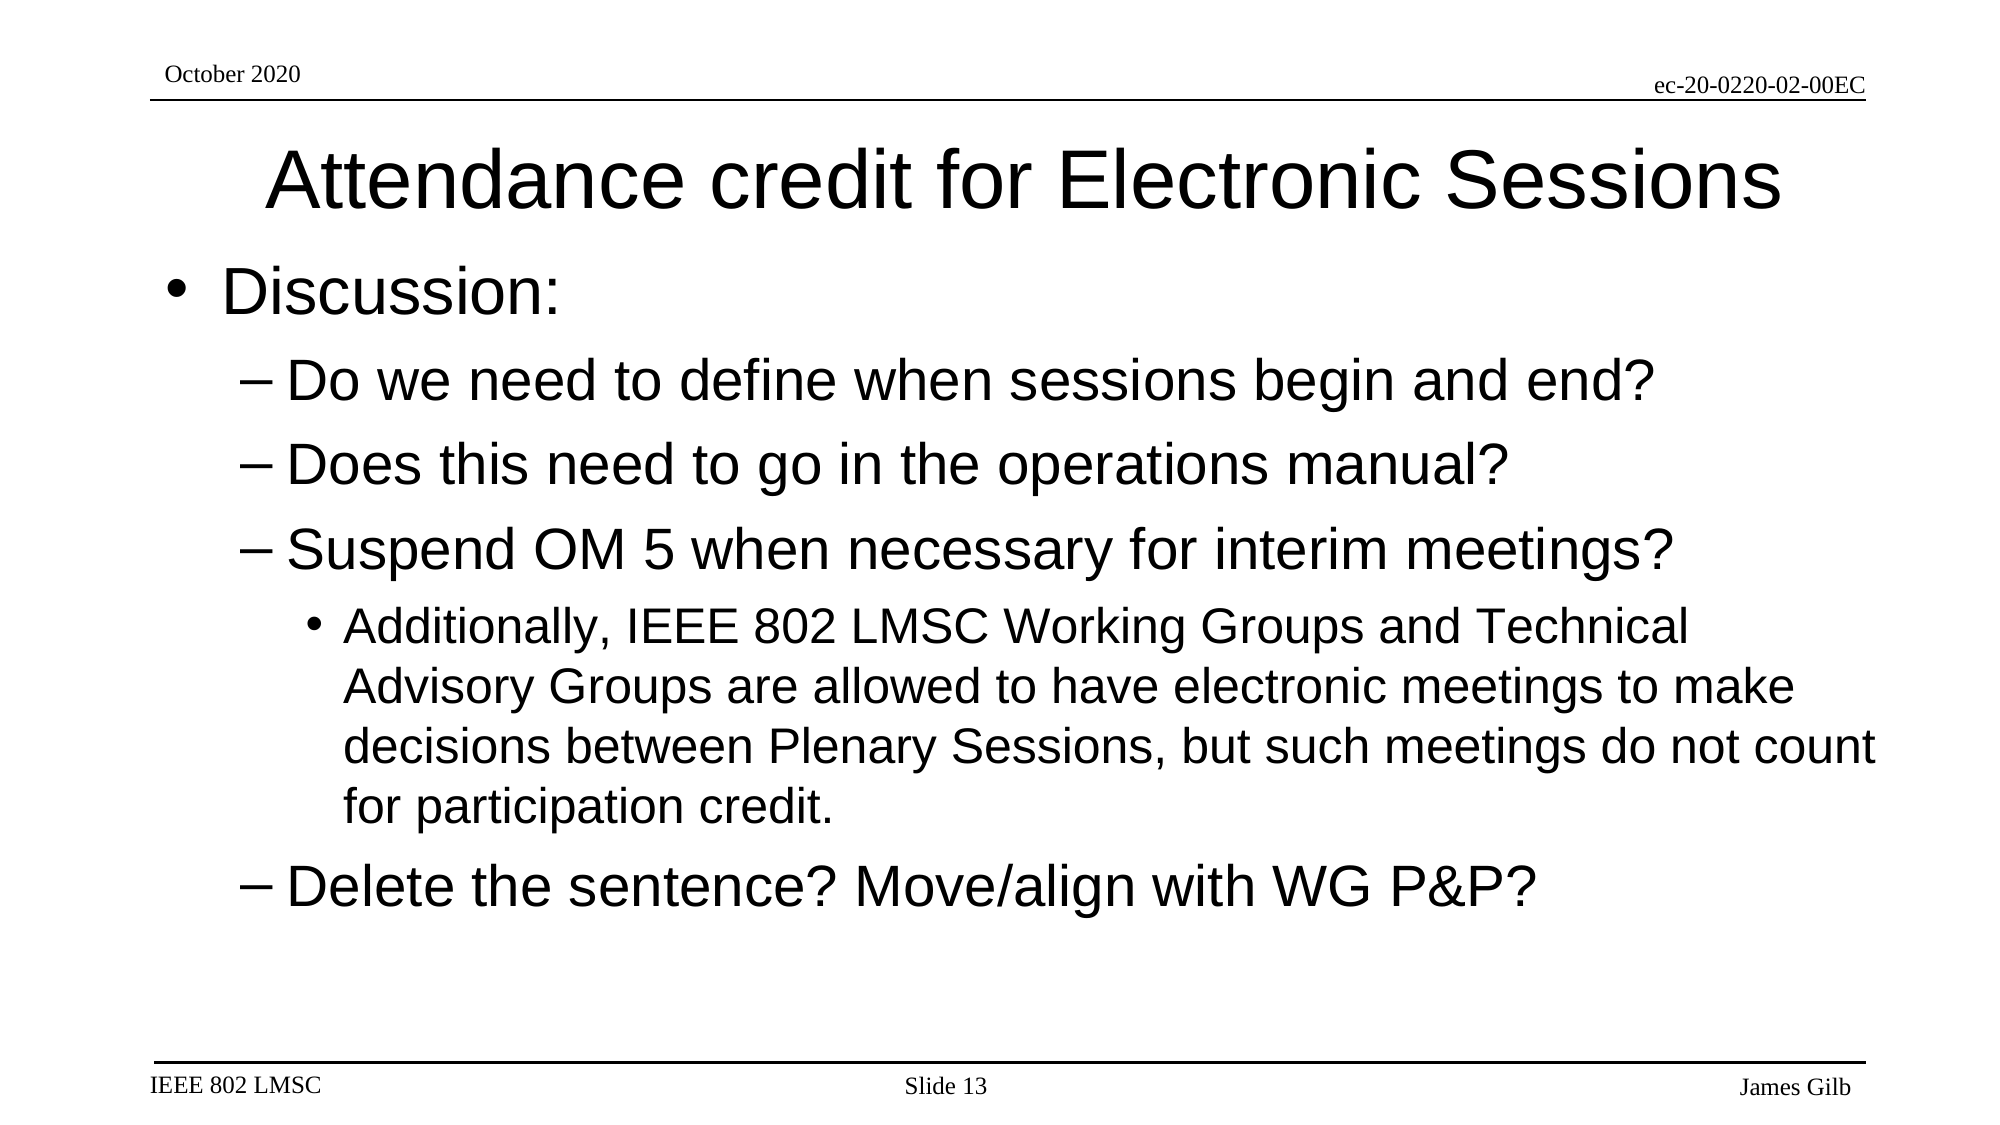

# Attendance credit for Electronic Sessions
Discussion:
Do we need to define when sessions begin and end?
Does this need to go in the operations manual?
Suspend OM 5 when necessary for interim meetings?
Additionally, IEEE 802 LMSC Working Groups and Technical Advisory Groups are allowed to have electronic meetings to make decisions between Plenary Sessions, but such meetings do not count for participation credit.
Delete the sentence? Move/align with WG P&P?
13